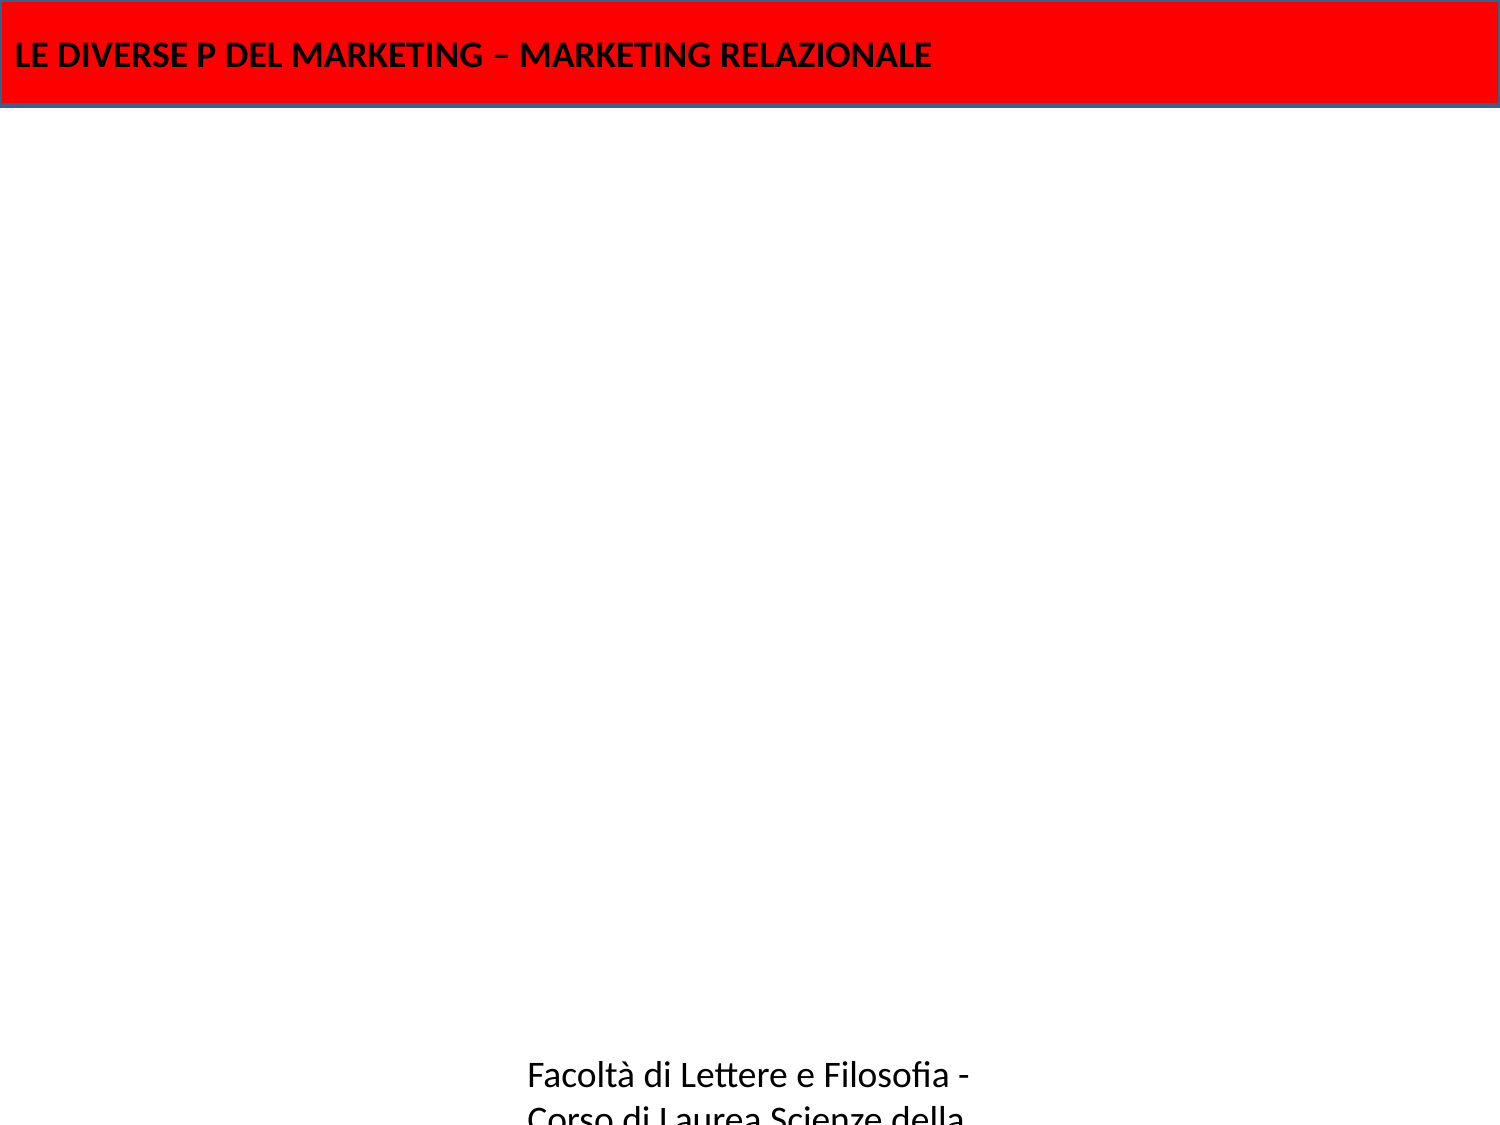

LE DIVERSE P DEL MARKETING – MARKETING RELAZIONALE
SOCIAL MARKETING
PERSONALITA’
PRODOTTO
PASSIONE
PAZIENZA
Facoltà di Lettere e Filosofia - Corso di Laurea Scienze della Comunicazione – Economia e Gestione dell’impresa Gianluca Gariuolo